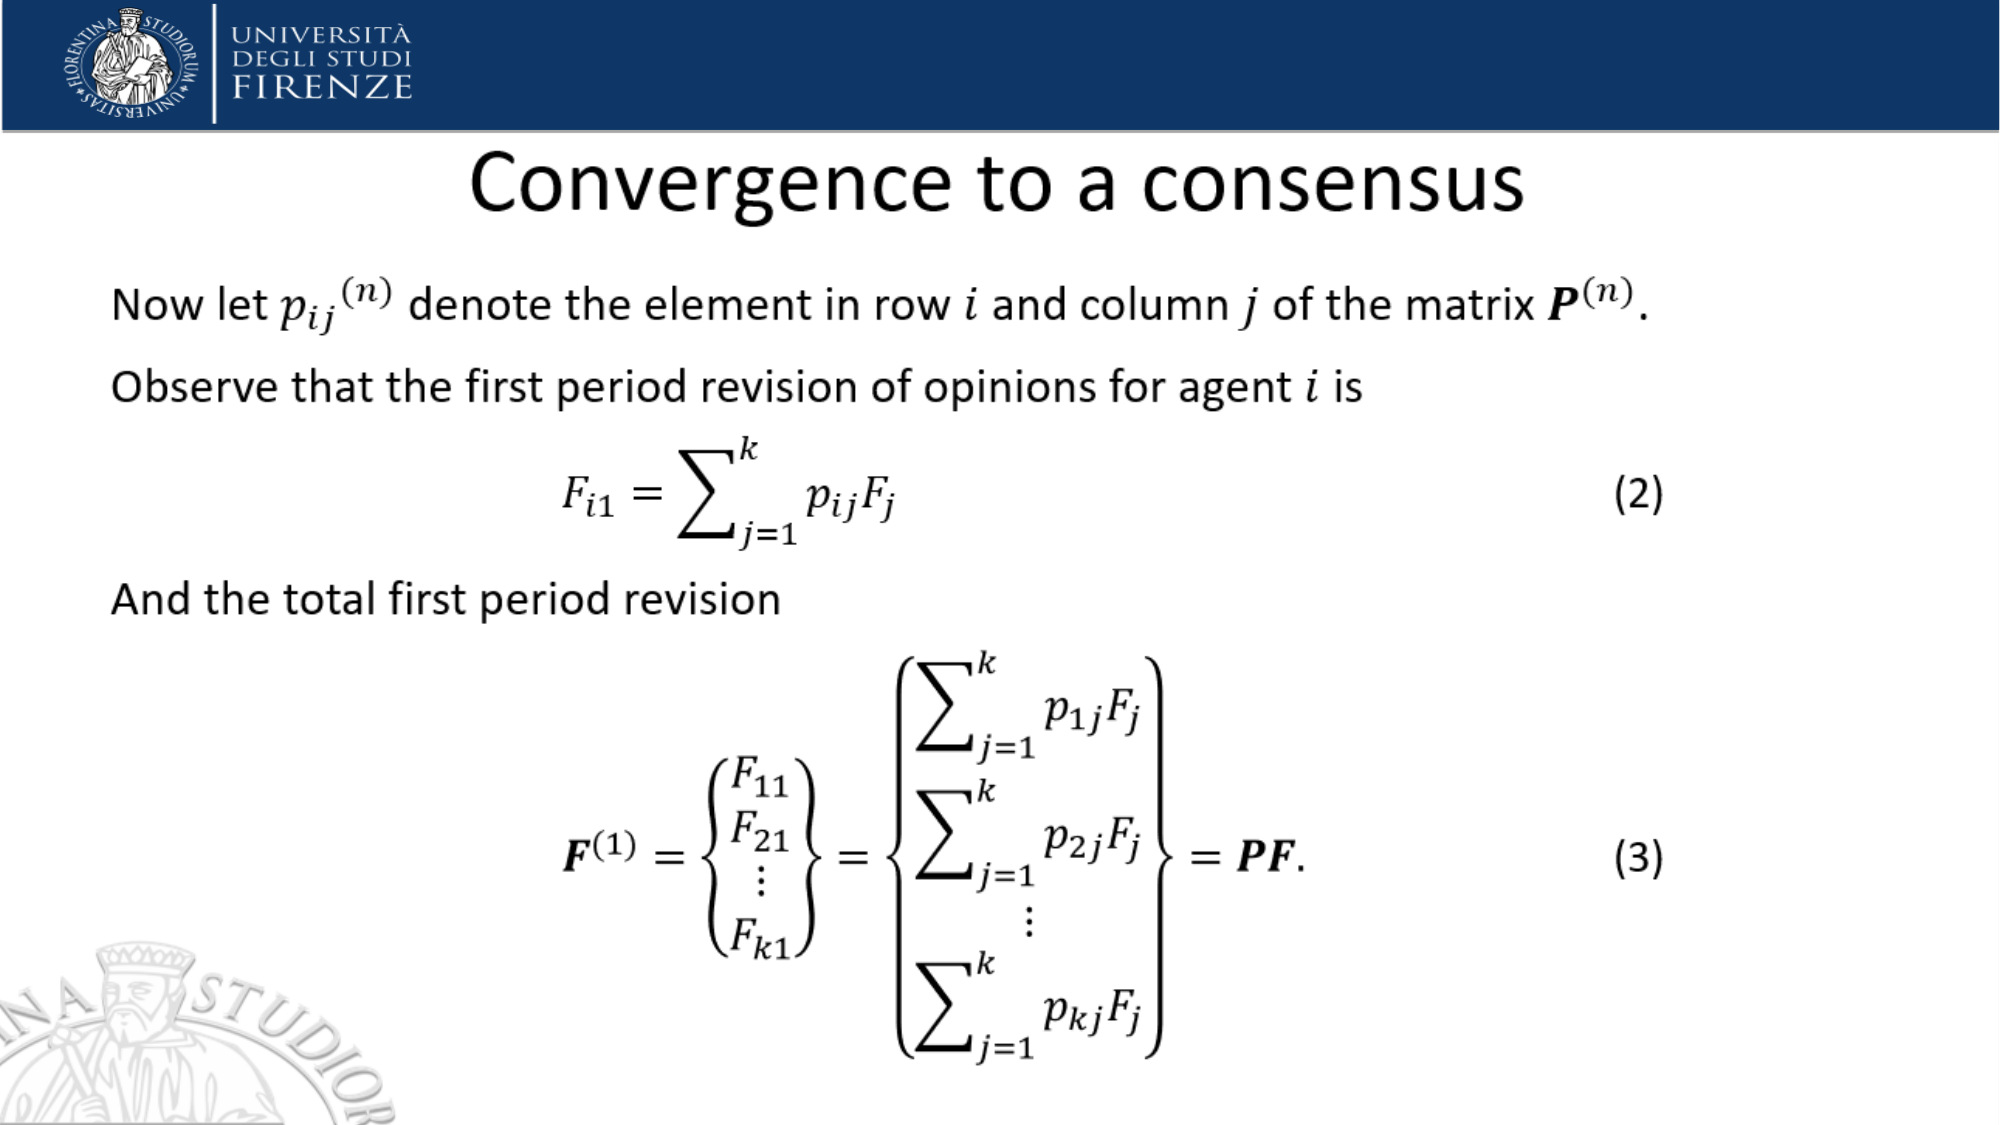

# Convergence to a consensus
Now let denote the element in row and column of the matrix .
Observe that the first period revision of opinions for agent is
																(2)
And the total first period revision
 										(3)